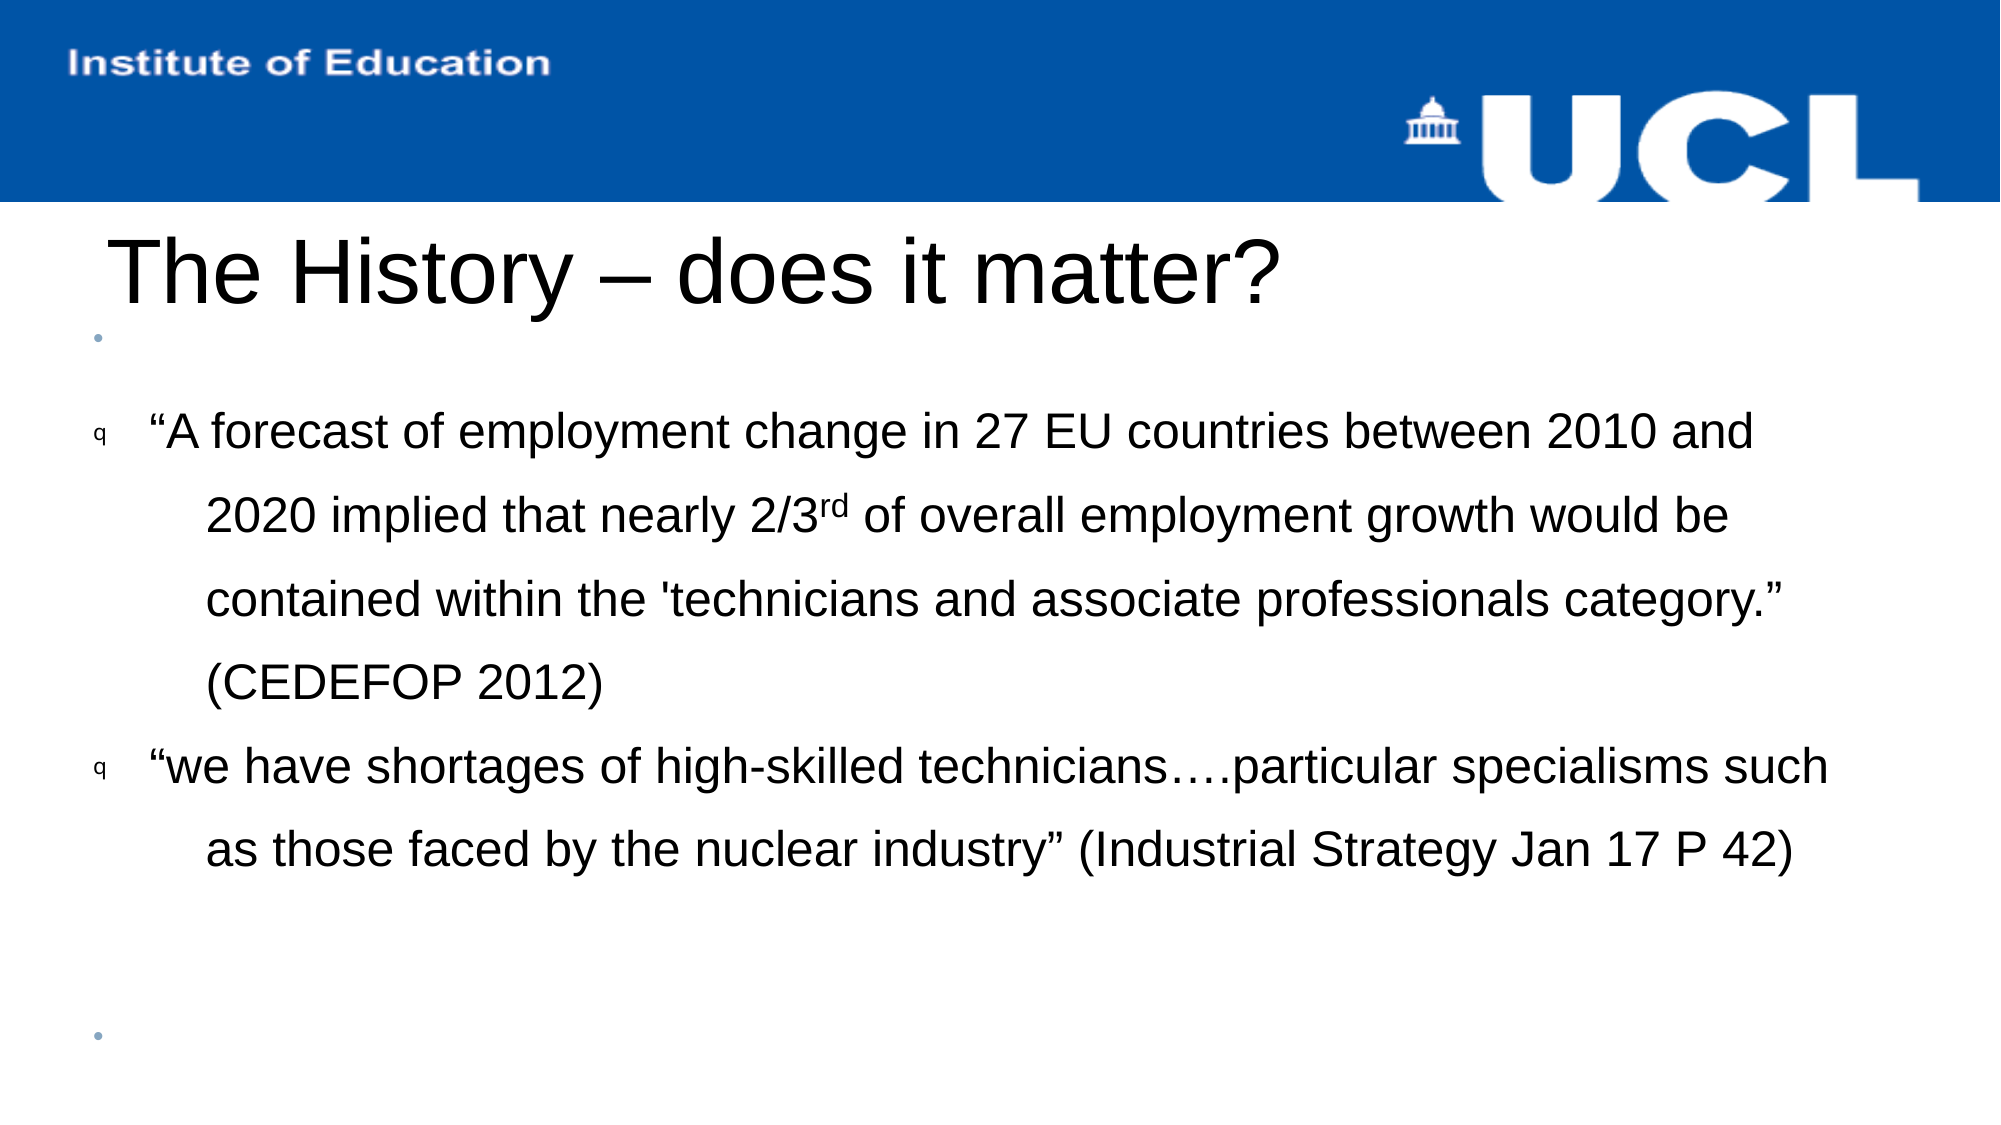

The History – does it matter?
“A forecast of employment change in 27 EU countries between 2010 and 2020 implied that nearly 2/3rd of overall employment growth would be contained within the 'technicians and associate professionals category.” (CEDEFOP 2012)
“we have shortages of high-skilled technicians….particular specialisms such as those faced by the nuclear industry” (Industrial Strategy Jan 17 P 42)